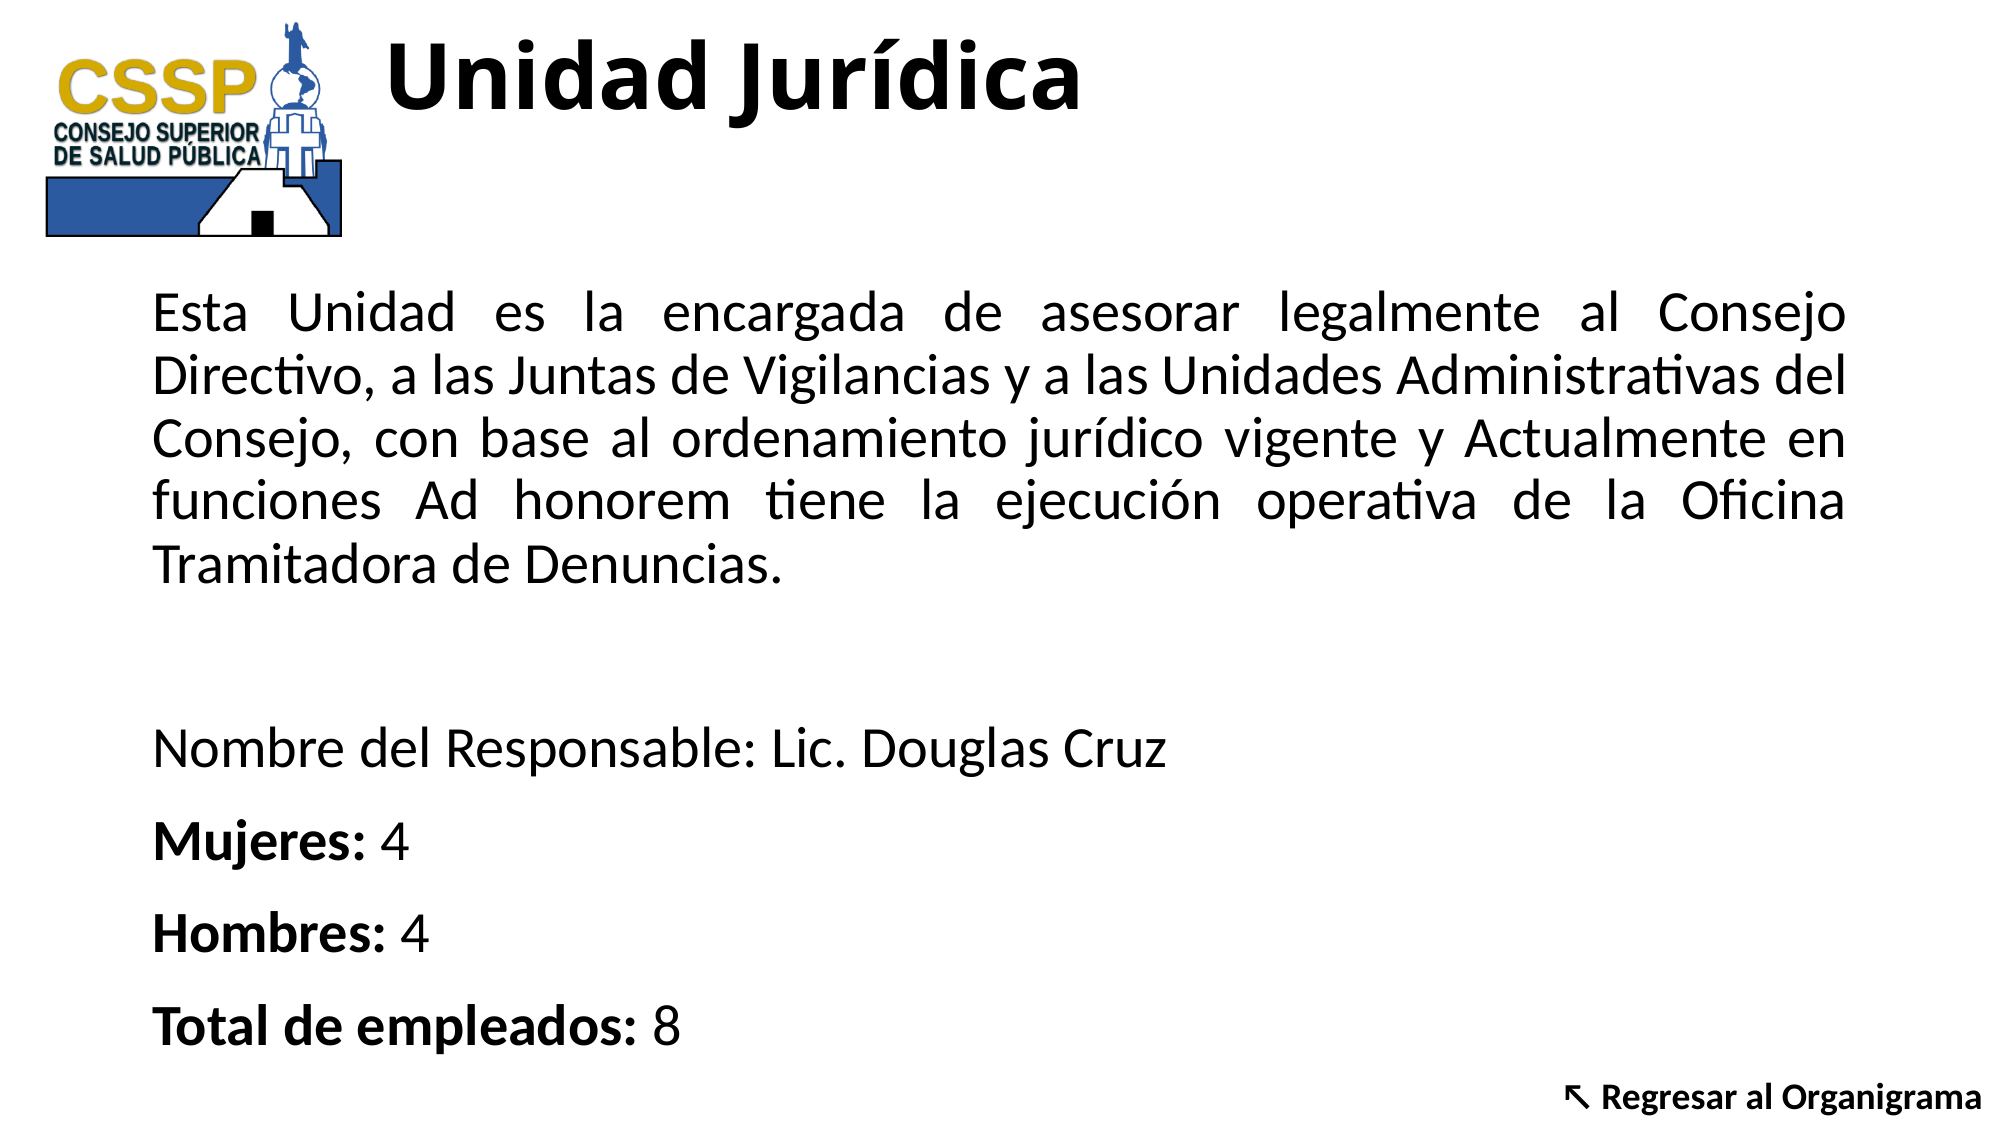

# Unidad Jurídica
Esta Unidad es la encargada de asesorar legalmente al Consejo Directivo, a las Juntas de Vigilancias y a las Unidades Administrativas del Consejo, con base al ordenamiento jurídico vigente y Actualmente en funciones Ad honorem tiene la ejecución operativa de la Oficina Tramitadora de Denuncias.
Nombre del Responsable: Lic. Douglas Cruz
Mujeres: 4
Hombres: 4
Total de empleados: 8
↖ Regresar al Organigrama